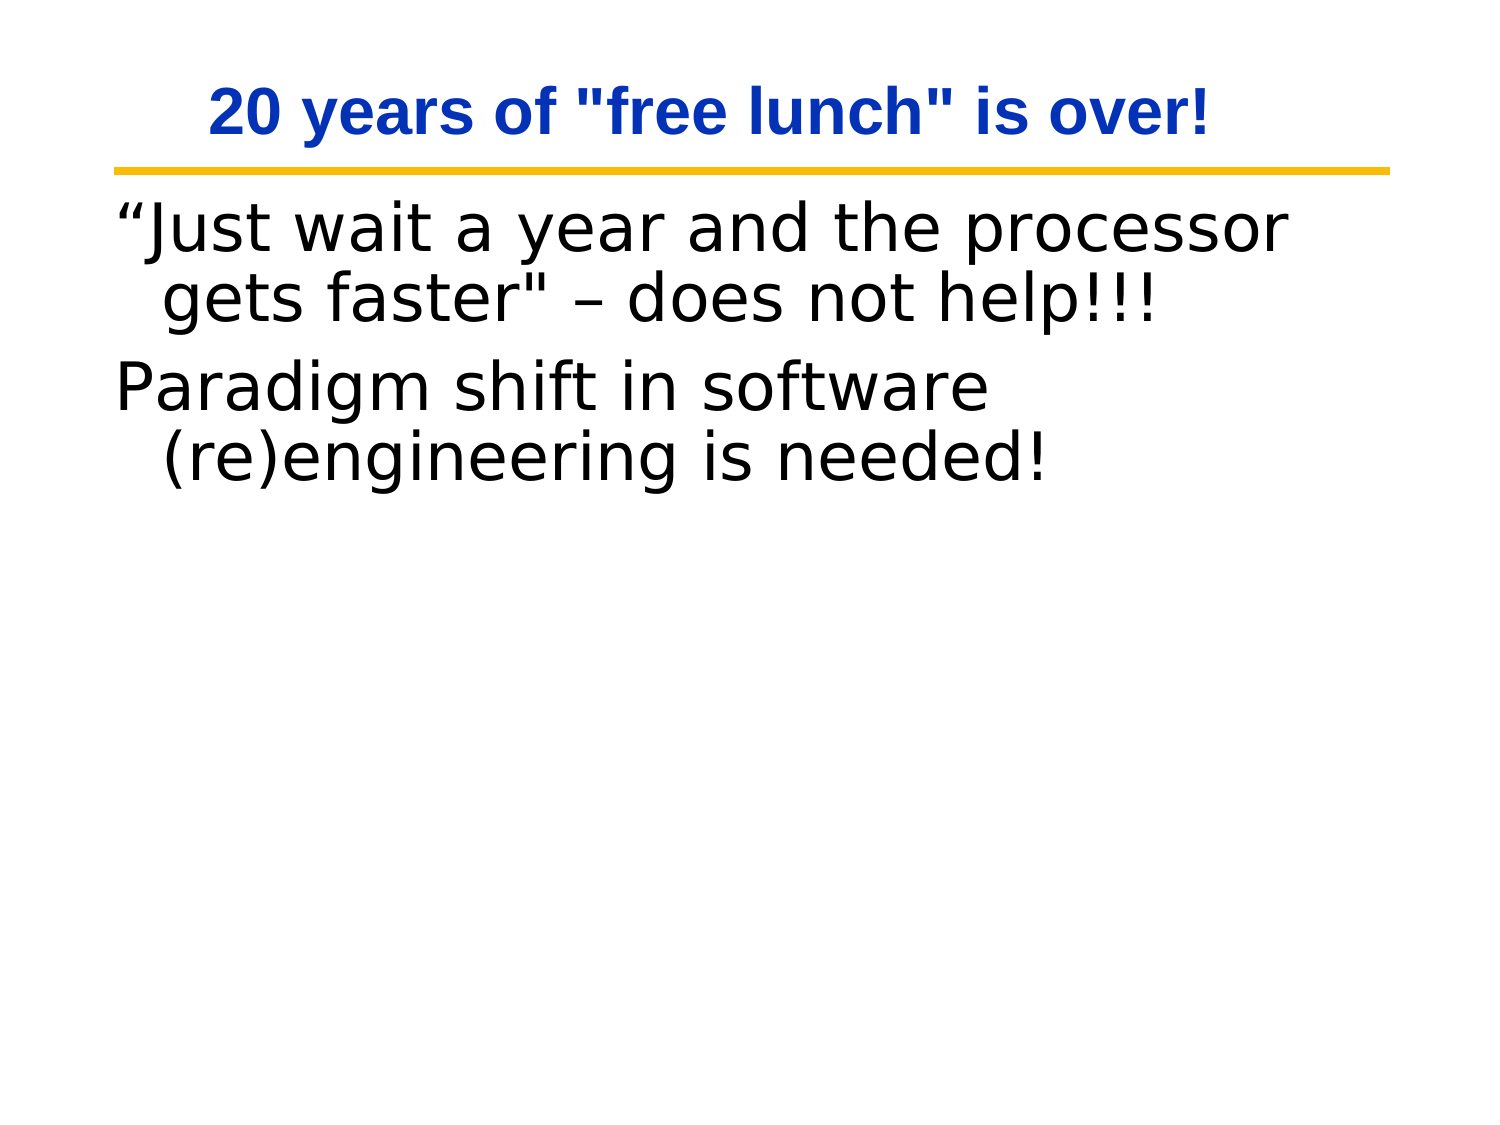

# 20 years of "free lunch" is over!
“Just wait a year and the processor gets faster" – does not help!!!
Paradigm shift in software (re)engineering is needed!